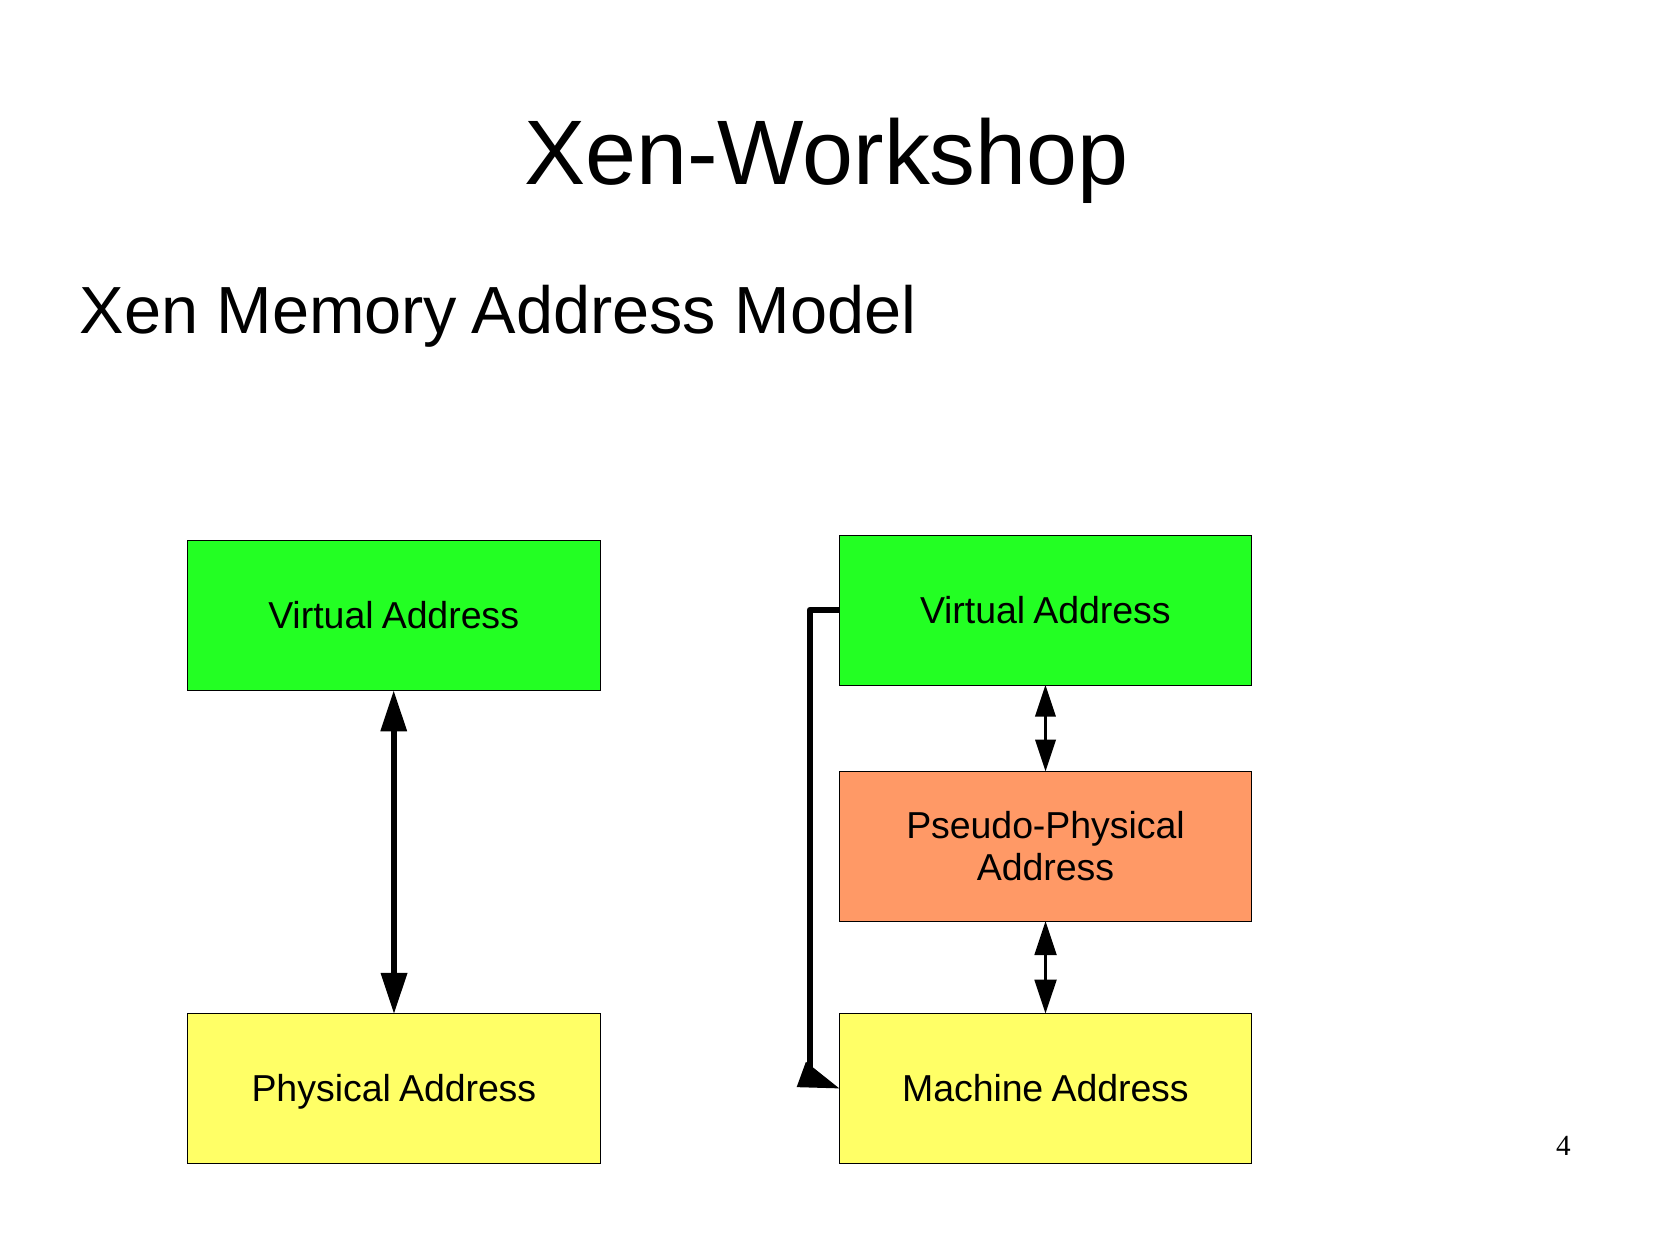

# Xen-Workshop
Xen Memory Address Model
Virtual Address
Virtual Address
Pseudo-Physical
Address
Physical Address
Machine Address
4